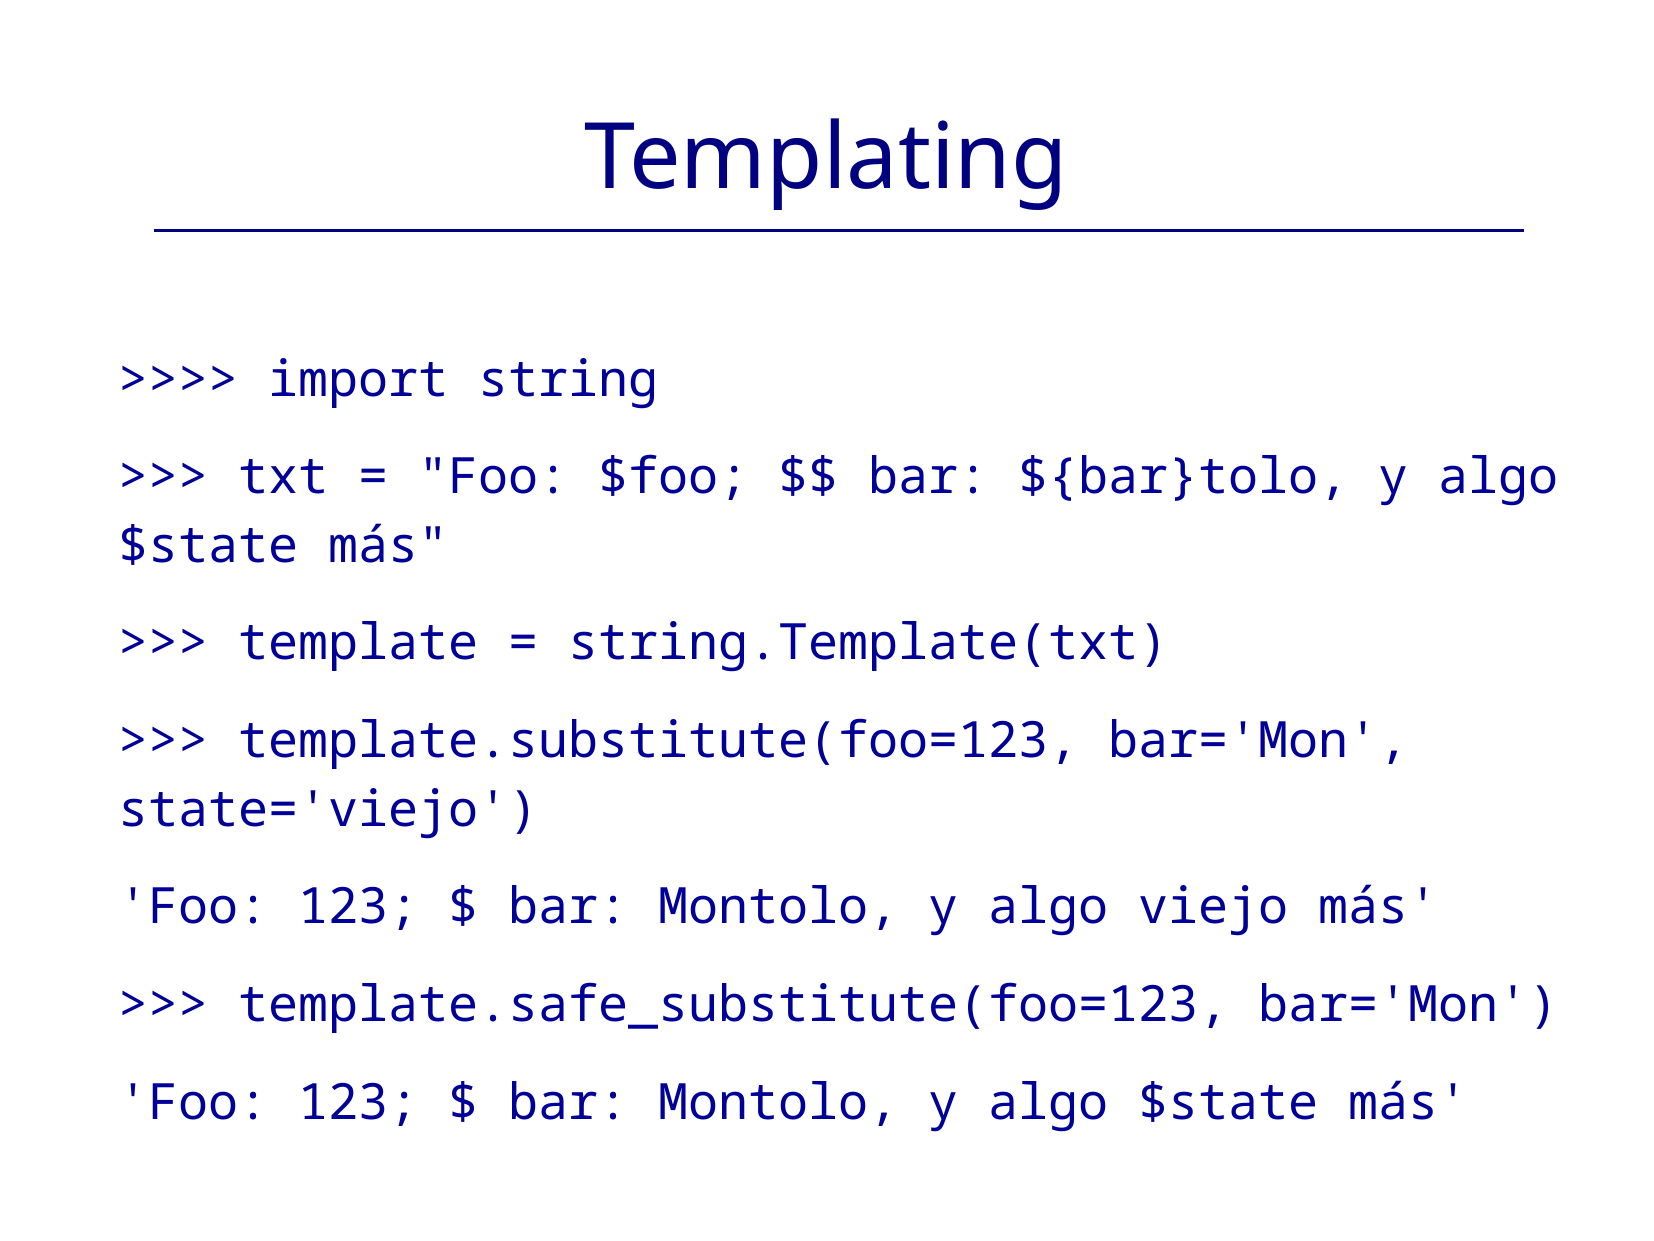

# Templating
>>>> import string
>>> txt = "Foo: $foo; $$ bar: ${bar}tolo, y algo $state más"
>>> template = string.Template(txt)
>>> template.substitute(foo=123, bar='Mon', state='viejo')
'Foo: 123; $ bar: Montolo, y algo viejo más'
>>> template.safe_substitute(foo=123, bar='Mon')
'Foo: 123; $ bar: Montolo, y algo $state más'